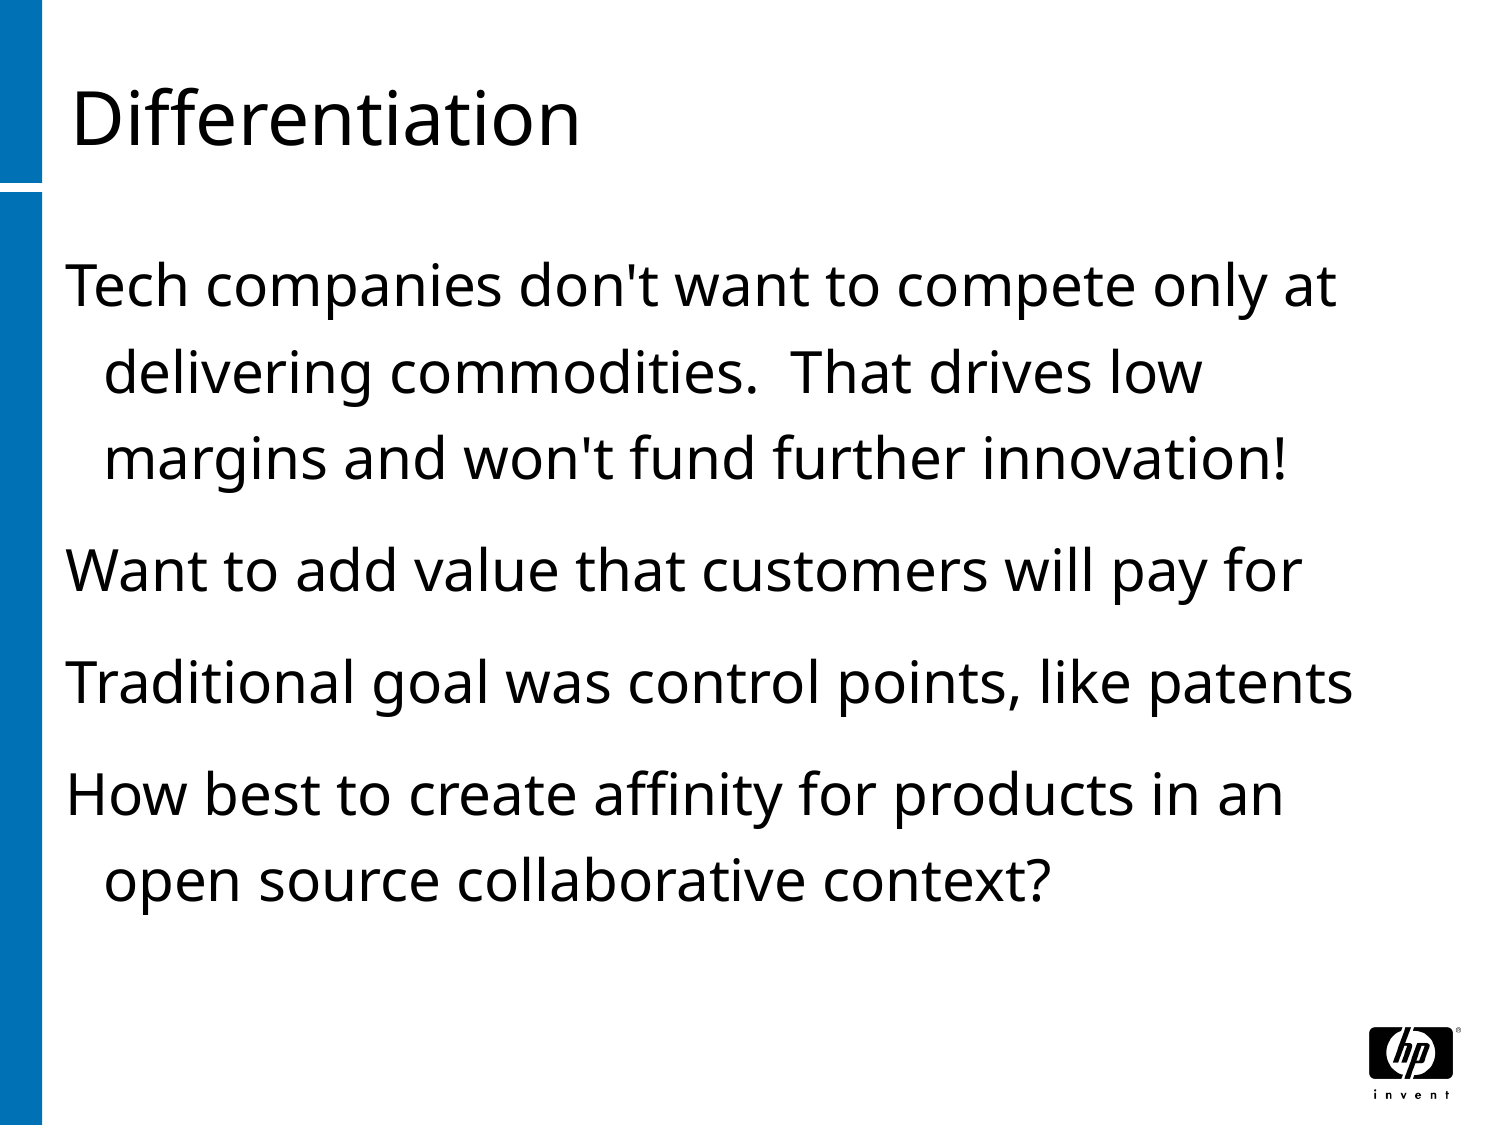

# Differentiation
Tech companies don't want to compete only at delivering commodities. That drives low margins and won't fund further innovation!
Want to add value that customers will pay for
Traditional goal was control points, like patents
How best to create affinity for products in an open source collaborative context?